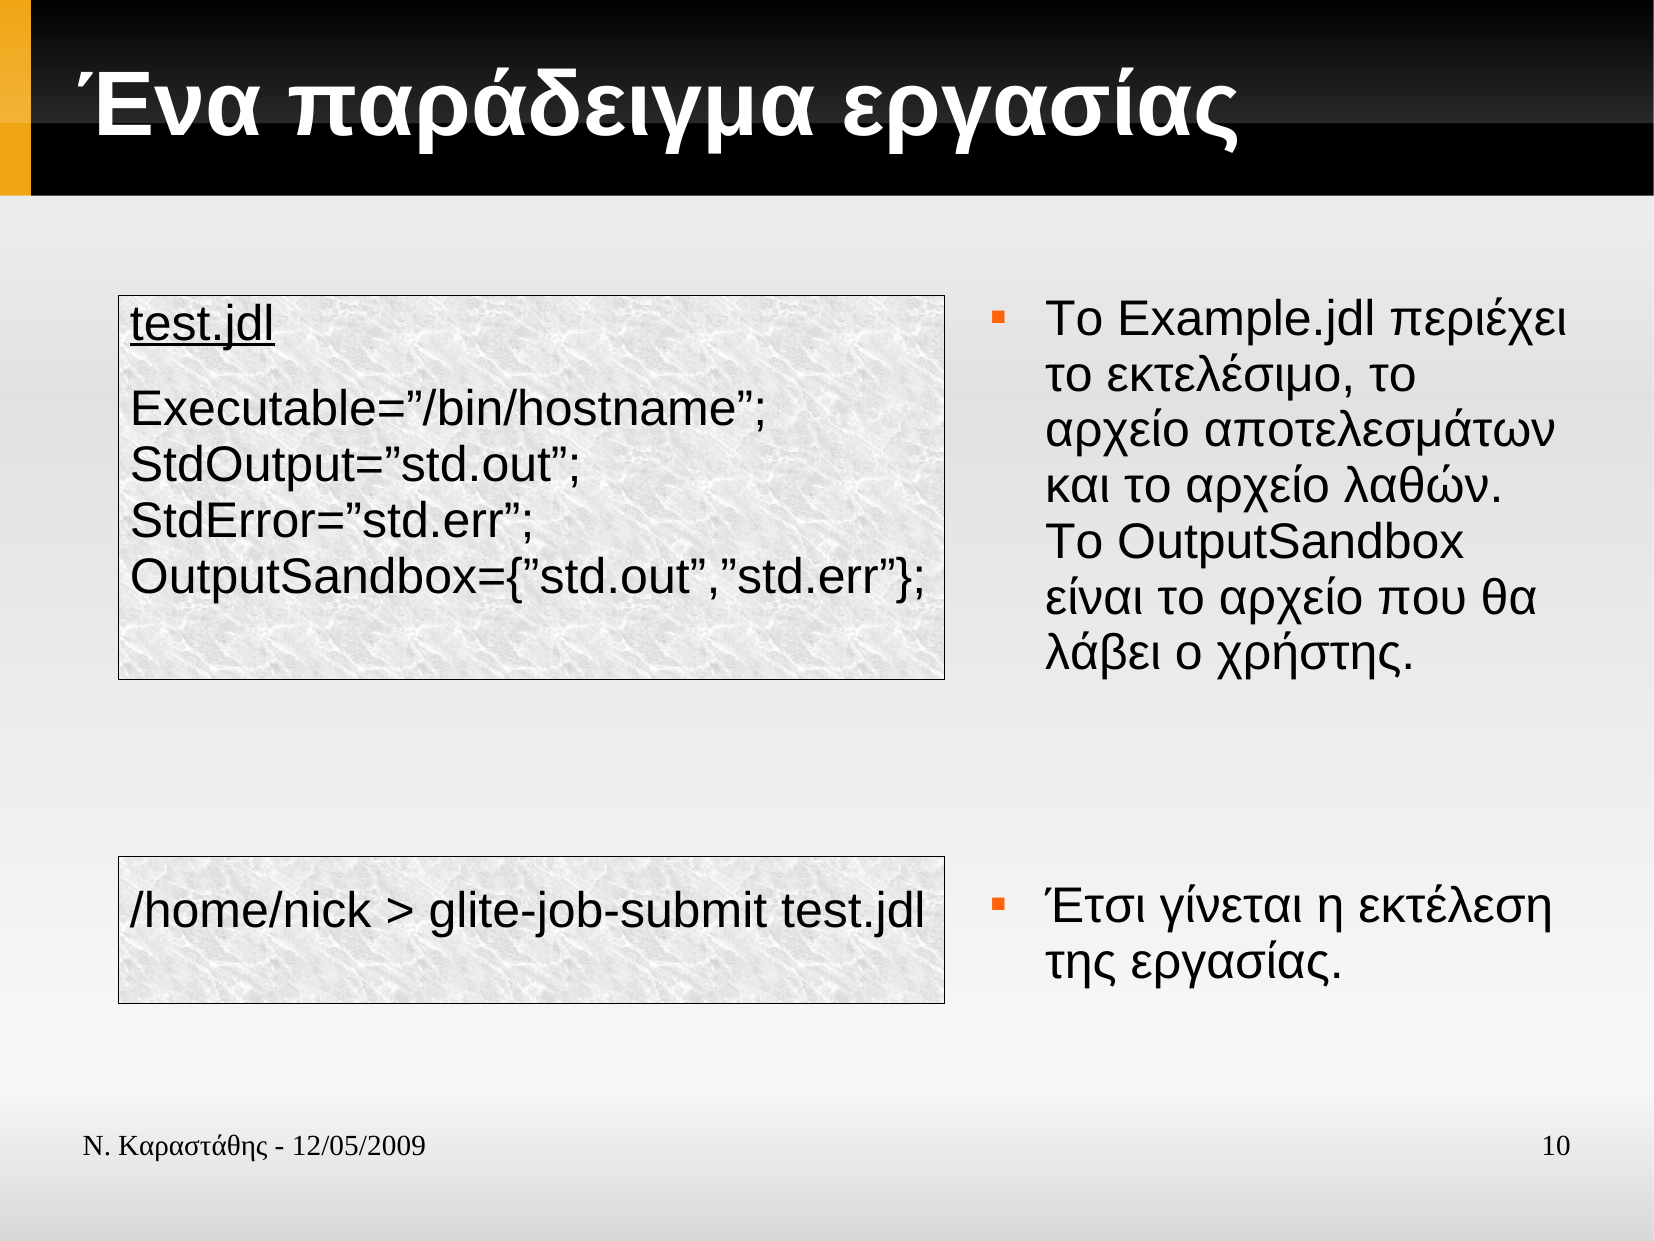

# Ένα παράδειγμα εργασίας
To Example.jdl περιέχει το εκτελέσιμο, το αρχείο αποτελεσμάτων και το αρχείο λαθών. Το OutputSandbox είναι το αρχείο που θα λάβει ο χρήστης.
Έτσι γίνεται η εκτέλεση της εργασίας.
test.jdl
Executable=”/bin/hostname”;
StdOutput=”std.out”;
StdError=”std.err”;
OutputSandbox={”std.out”,”std.err”};
/home/nick > glite-job-submit test.jdl
Ν. Καραστάθης - 12/05/2009
10